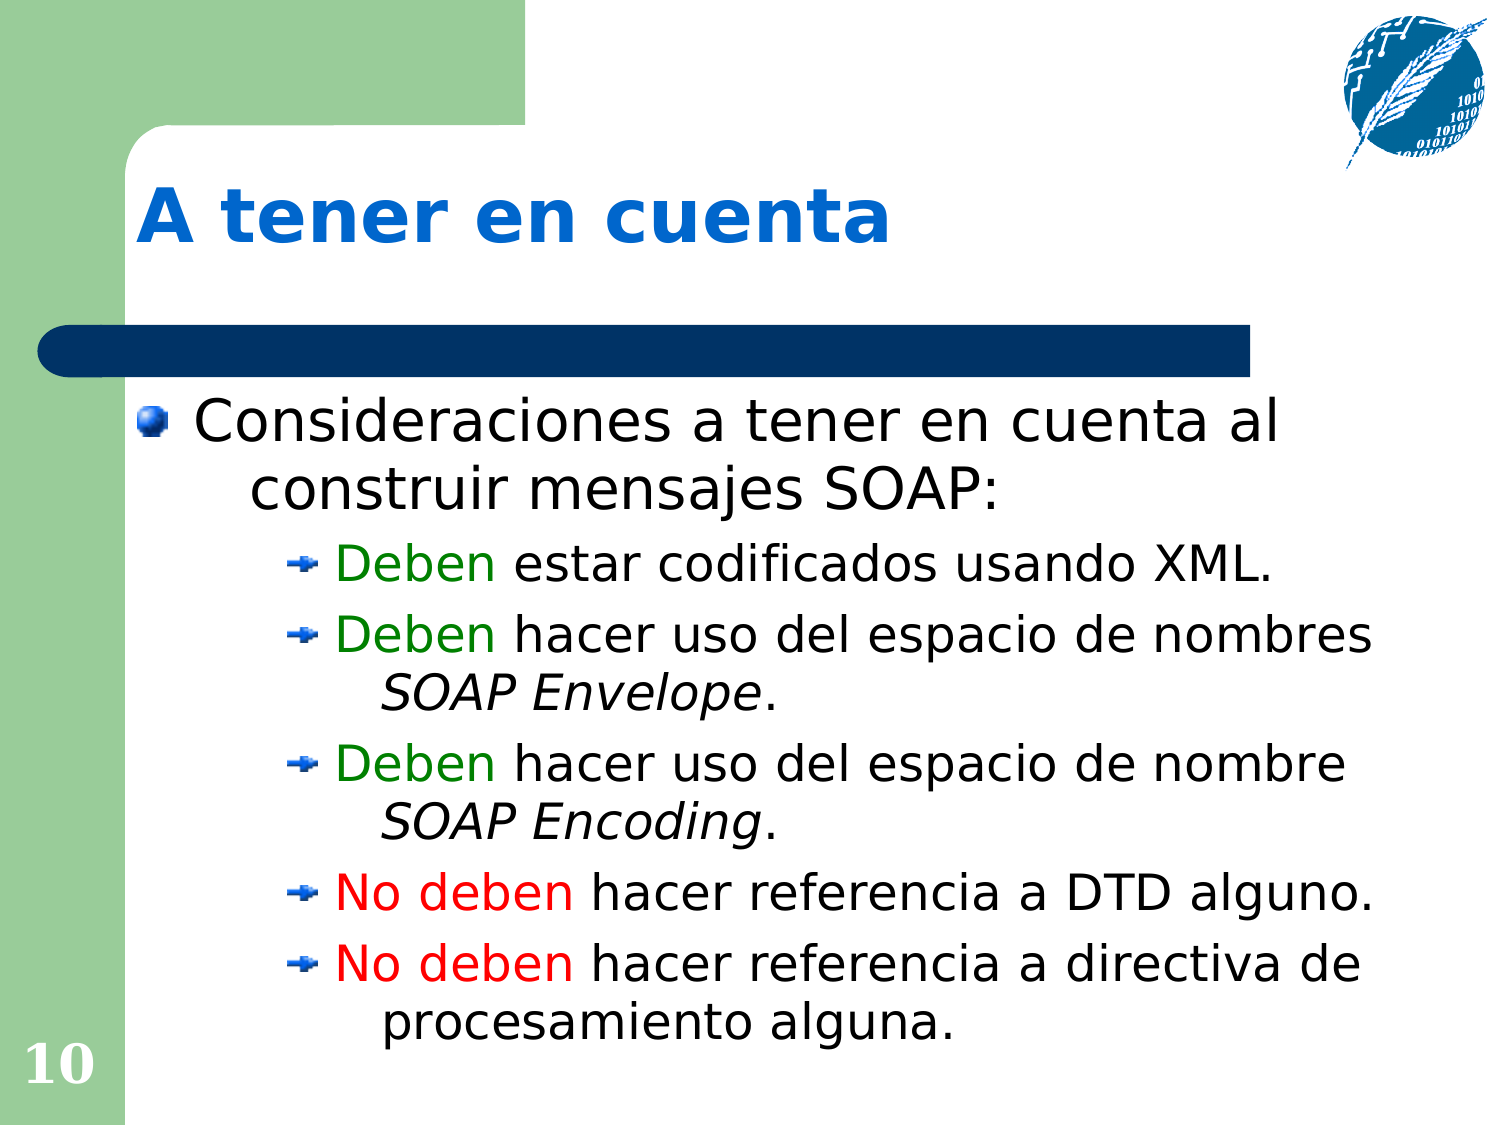

# A tener en cuenta
Consideraciones a tener en cuenta al construir mensajes SOAP:
Deben estar codificados usando XML.
Deben hacer uso del espacio de nombres SOAP Envelope.
Deben hacer uso del espacio de nombre SOAP Encoding.
No deben hacer referencia a DTD alguno.
No deben hacer referencia a directiva de procesamiento alguna.
10